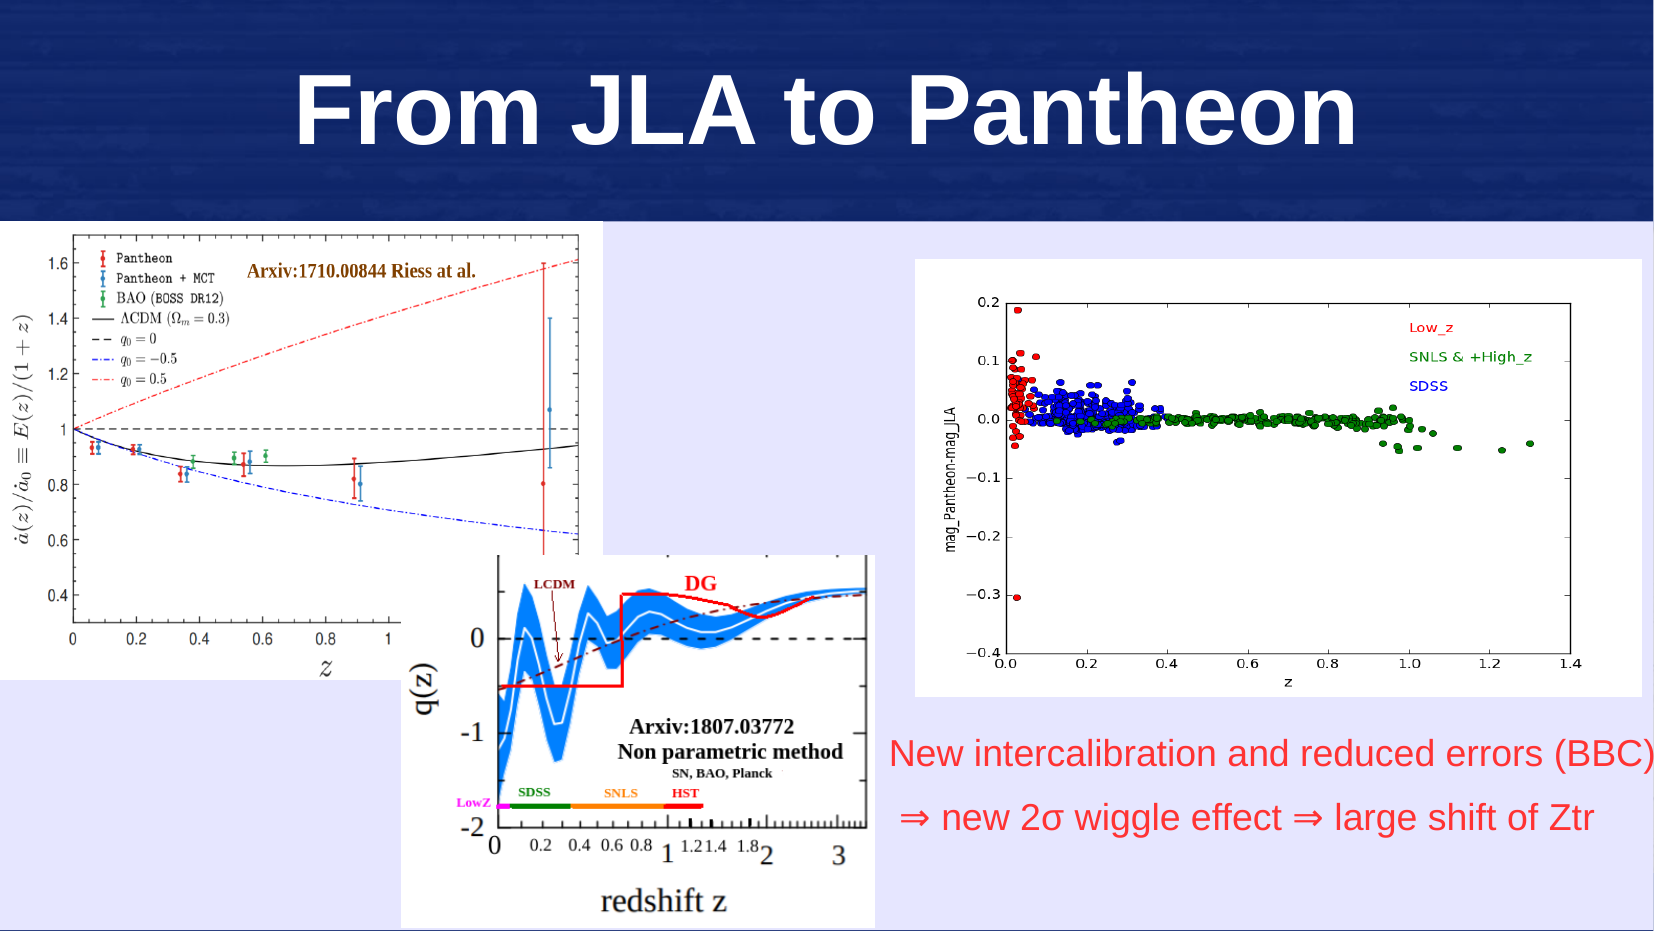

# From JLA to Pantheon
New intercalibration and reduced errors (BBC)
 ⇒ new 2σ wiggle effect ⇒ large shift of Ztr